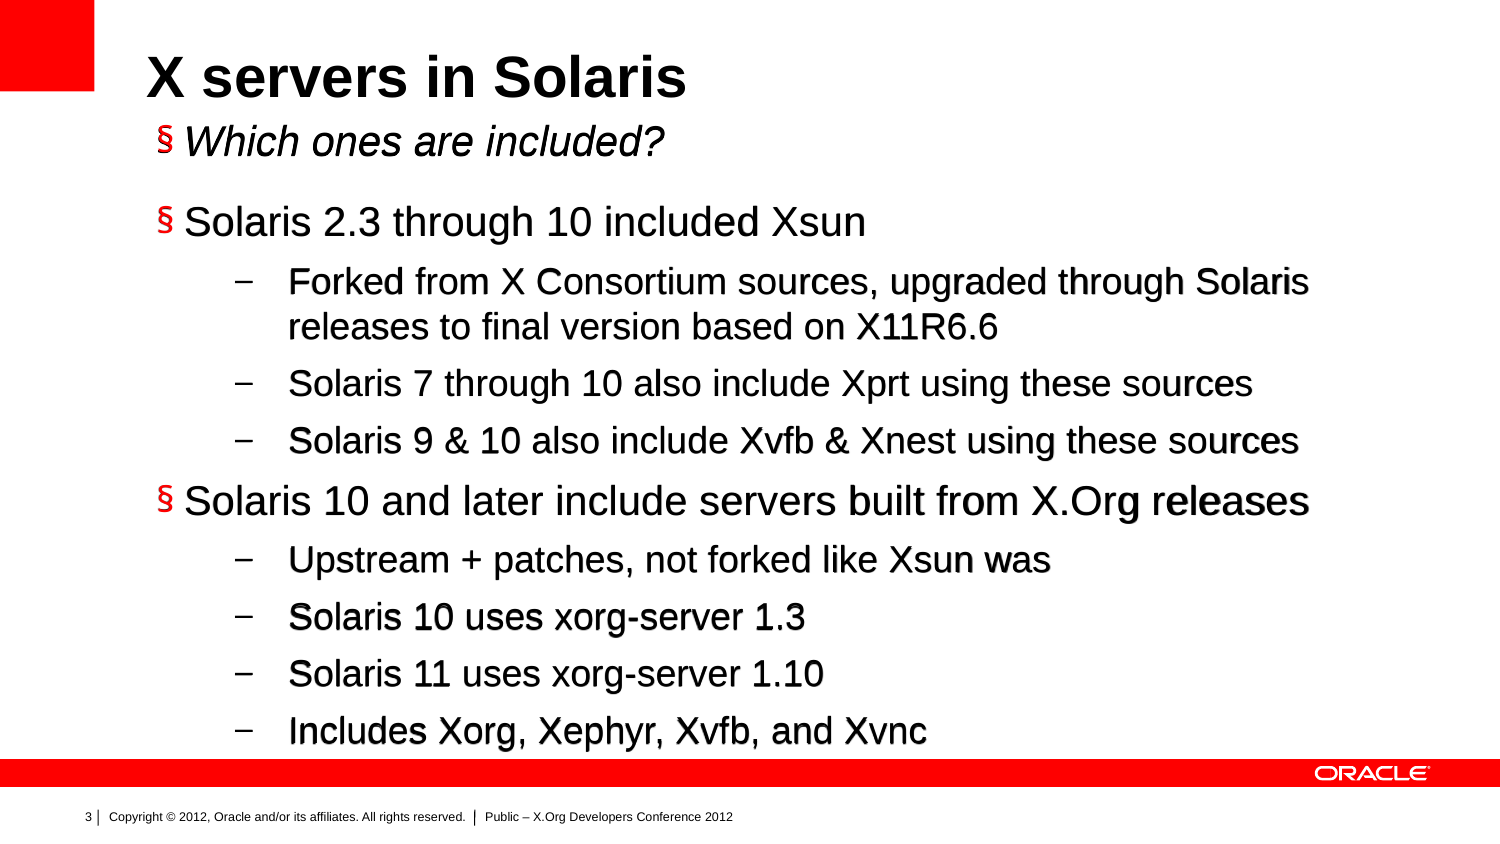

# X servers in Solaris
Which ones are included?
Solaris 2.3 through 10 included Xsun
Forked from X Consortium sources, upgraded through Solaris releases to final version based on X11R6.6
Solaris 7 through 10 also include Xprt using these sources
Solaris 9 & 10 also include Xvfb & Xnest using these sources
Solaris 10 and later include servers built from X.Org releases
Upstream + patches, not forked like Xsun was
Solaris 10 uses xorg-server 1.3
Solaris 11 uses xorg-server 1.10
Includes Xorg, Xephyr, Xvfb, and Xvnc